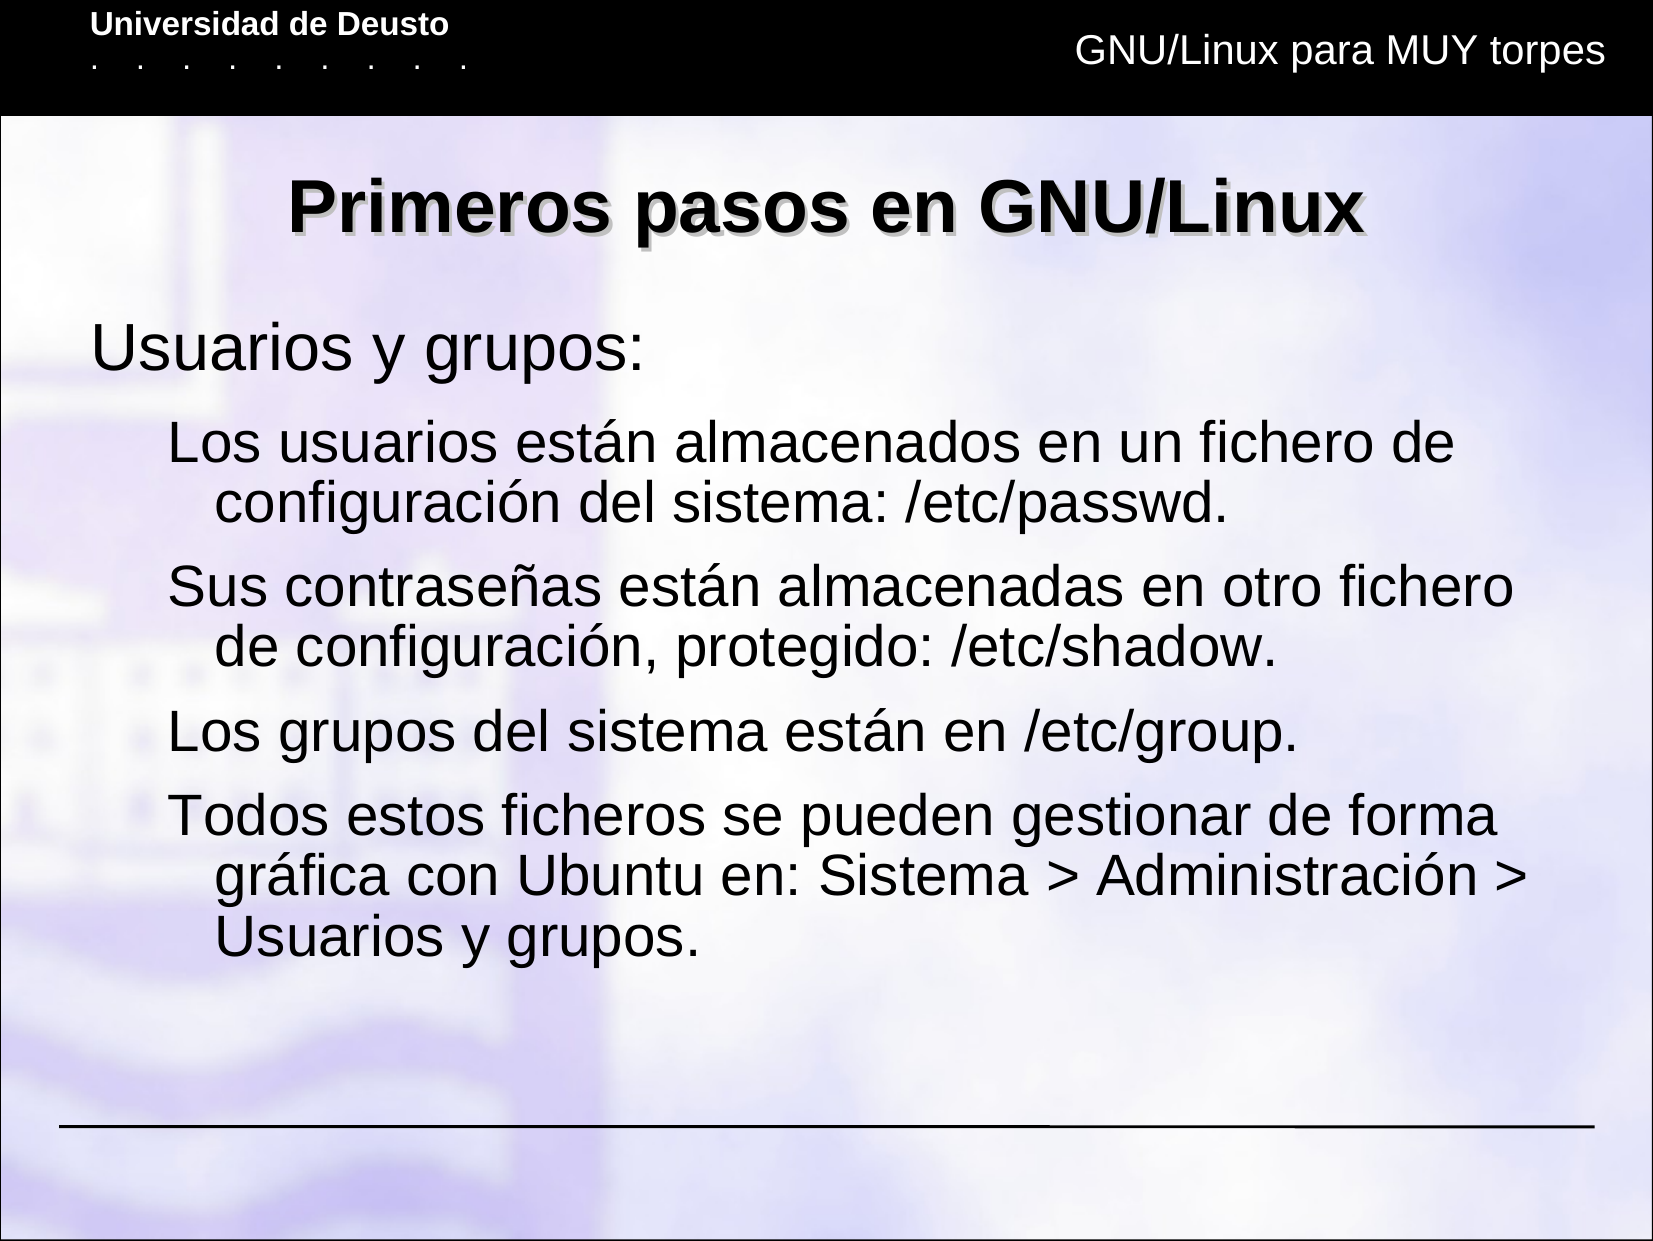

# Primeros pasos en GNU/Linux
Usuarios y grupos:
Los usuarios están almacenados en un fichero de configuración del sistema: /etc/passwd.
Sus contraseñas están almacenadas en otro fichero de configuración, protegido: /etc/shadow.
Los grupos del sistema están en /etc/group.
Todos estos ficheros se pueden gestionar de forma gráfica con Ubuntu en: Sistema > Administración > Usuarios y grupos.